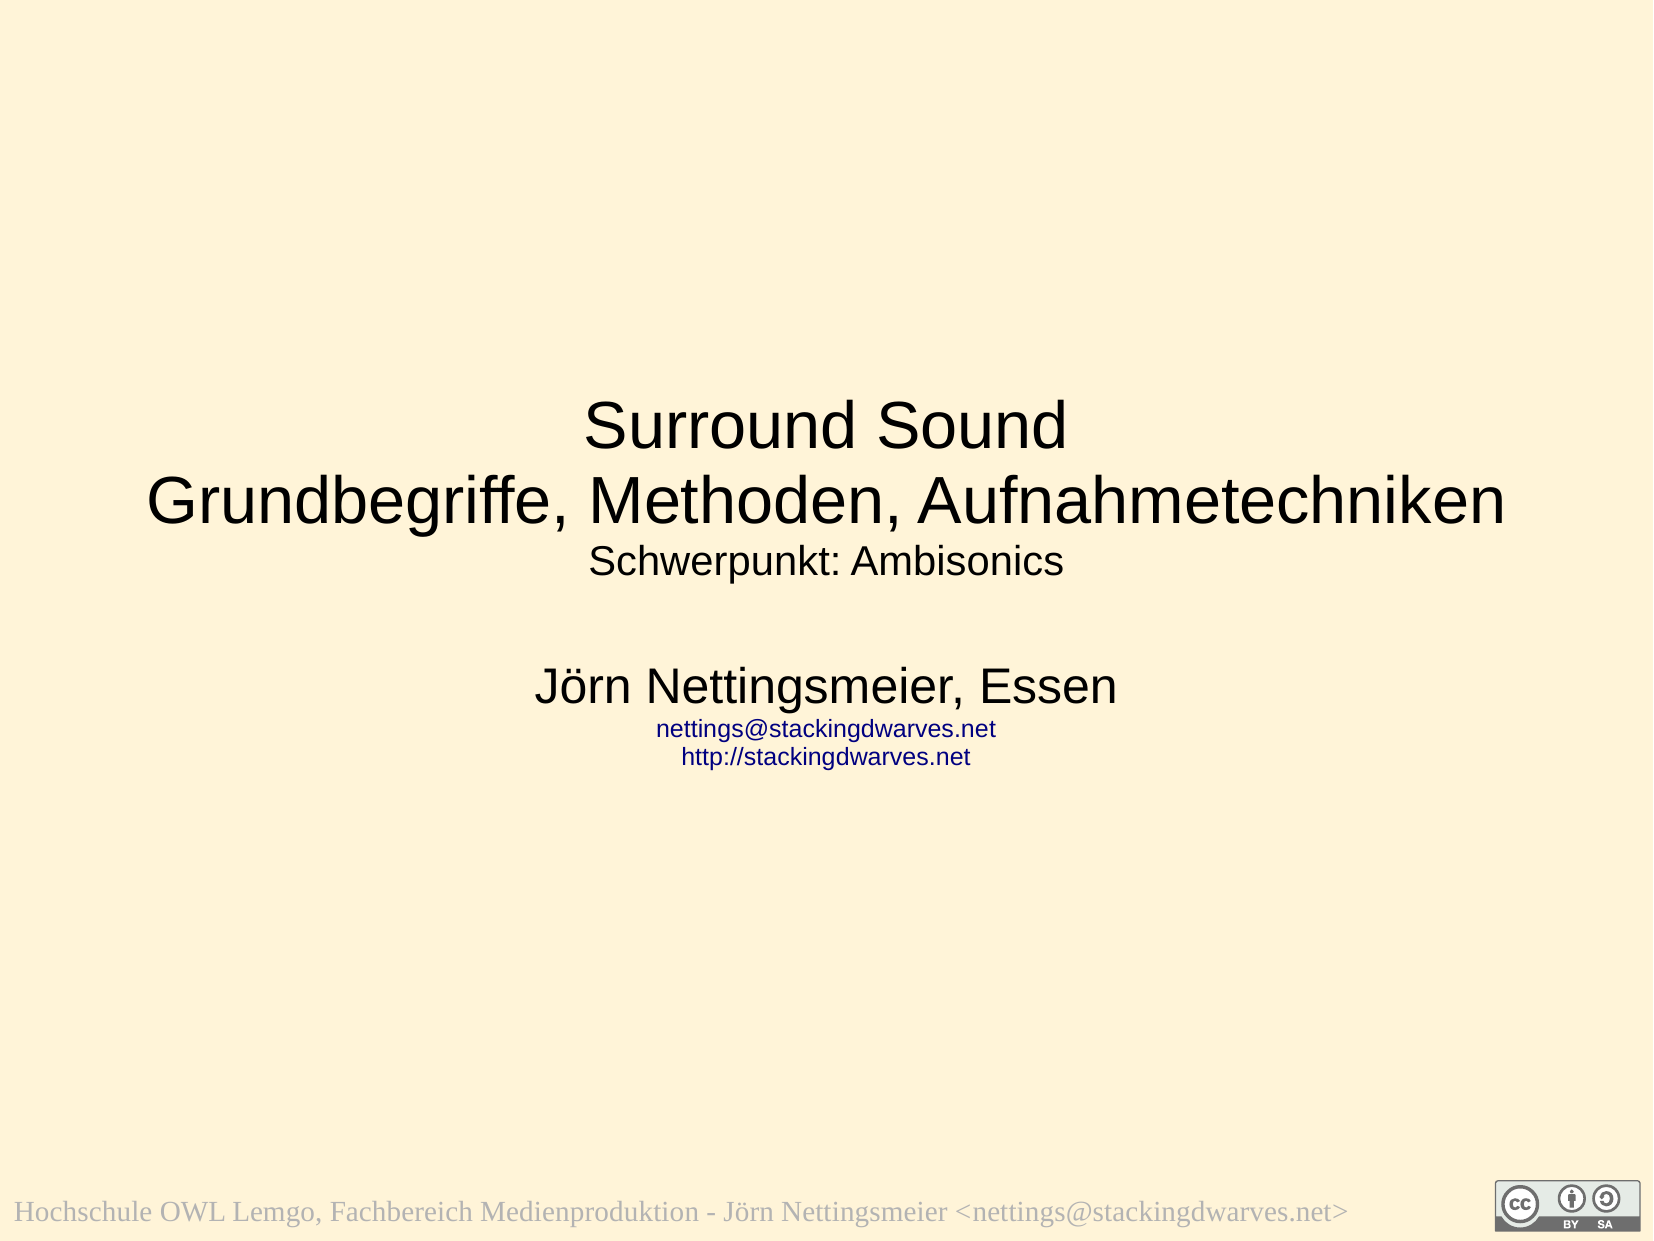

# Surround Sound
Grundbegriffe, Methoden, Aufnahmetechniken
Schwerpunkt: Ambisonics
Jörn Nettingsmeier, Essen
nettings@stackingdwarves.net
http://stackingdwarves.net